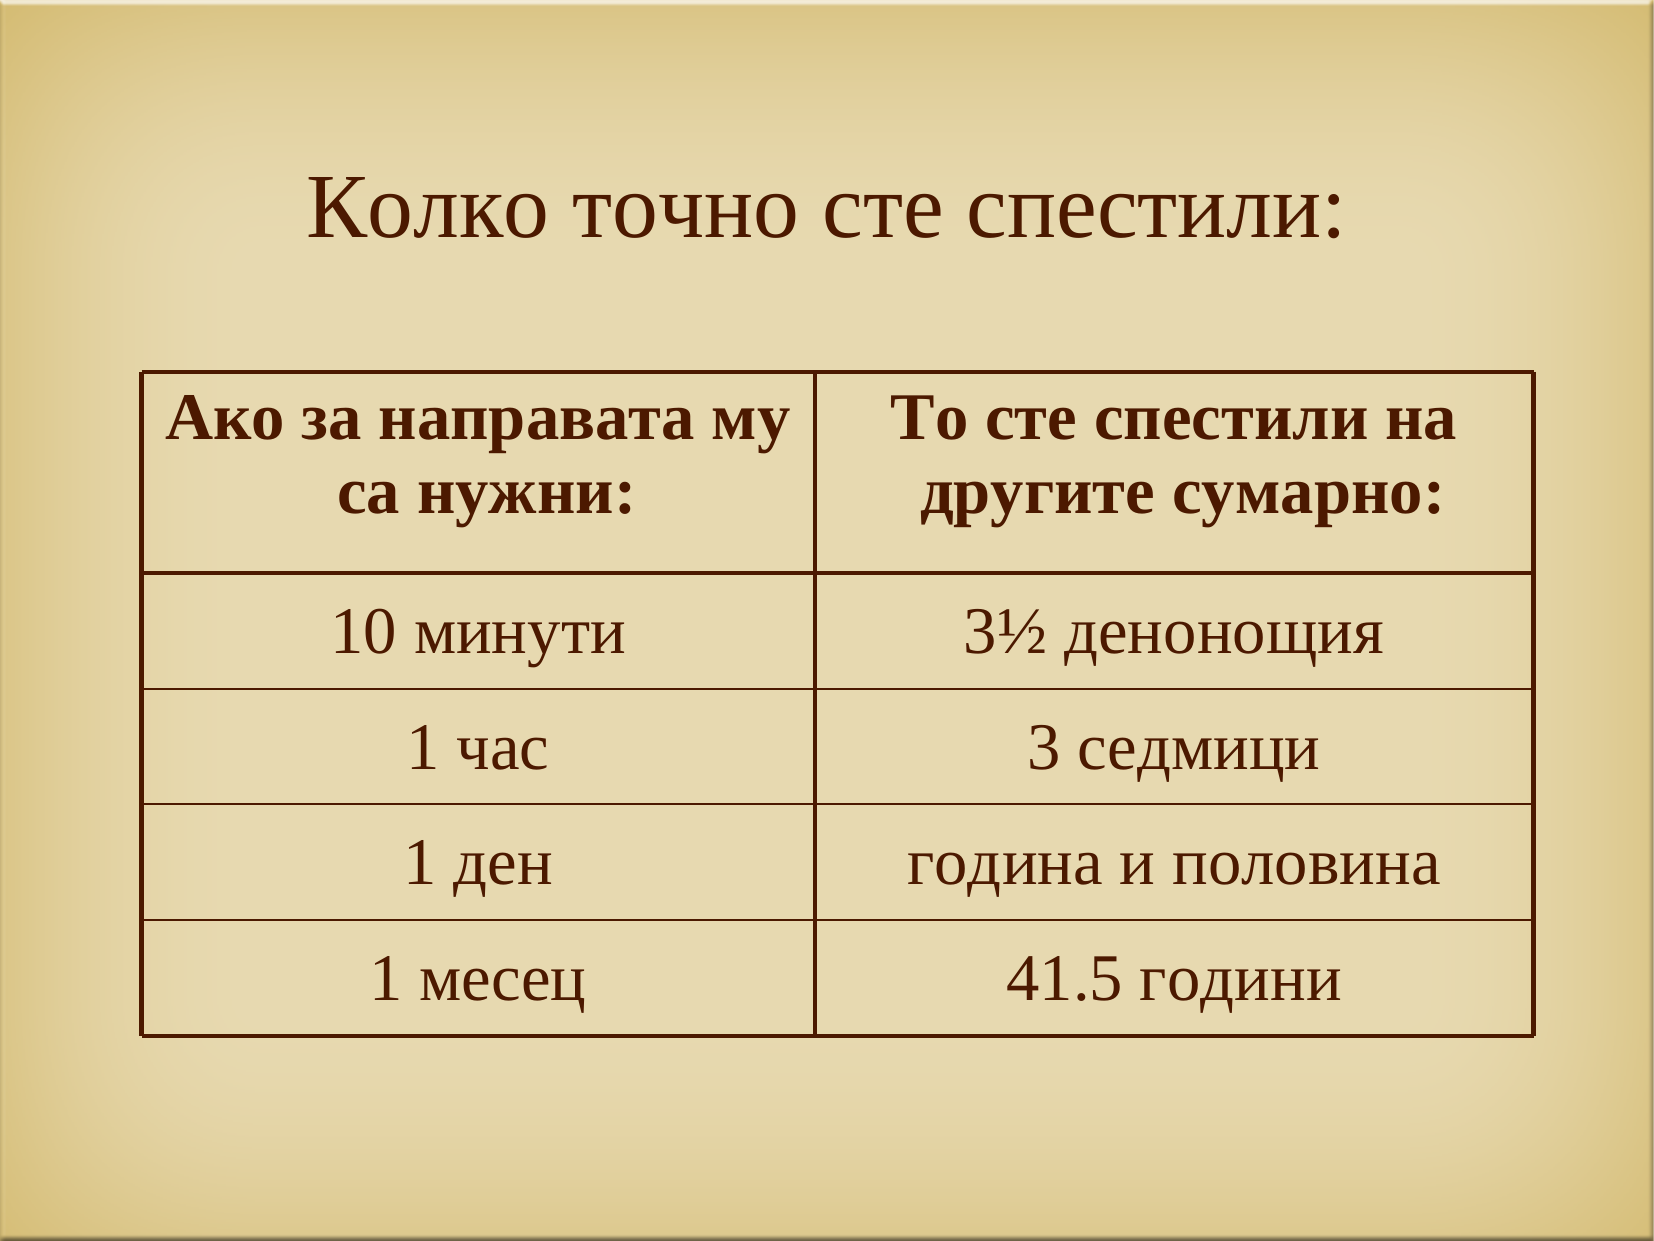

# Колко точно сте спестили:
Ако за направата му са нужни:
То сте спестили на другите сумарно:
10 минути
3½ денонощия
1 час
3 седмици
1 ден
година и половина
1 месец
41.5 години